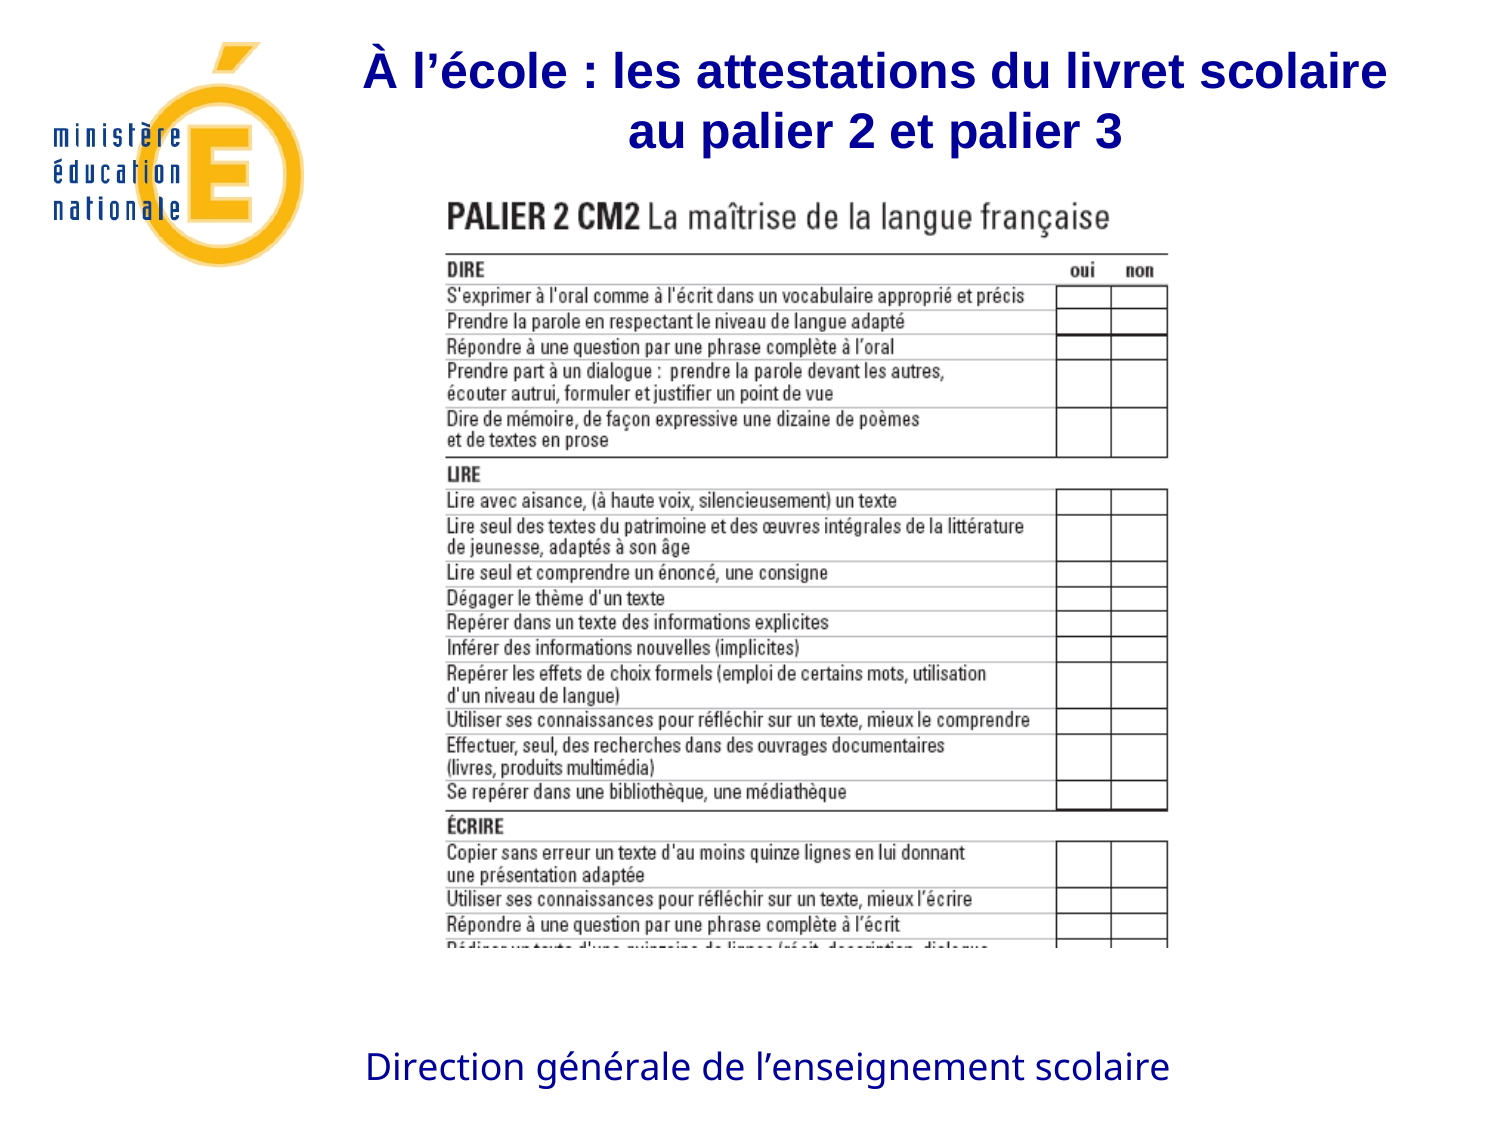

À l’école : les attestations du livret scolaire
au palier 2 et palier 3
Direction générale de l’enseignement scolaire